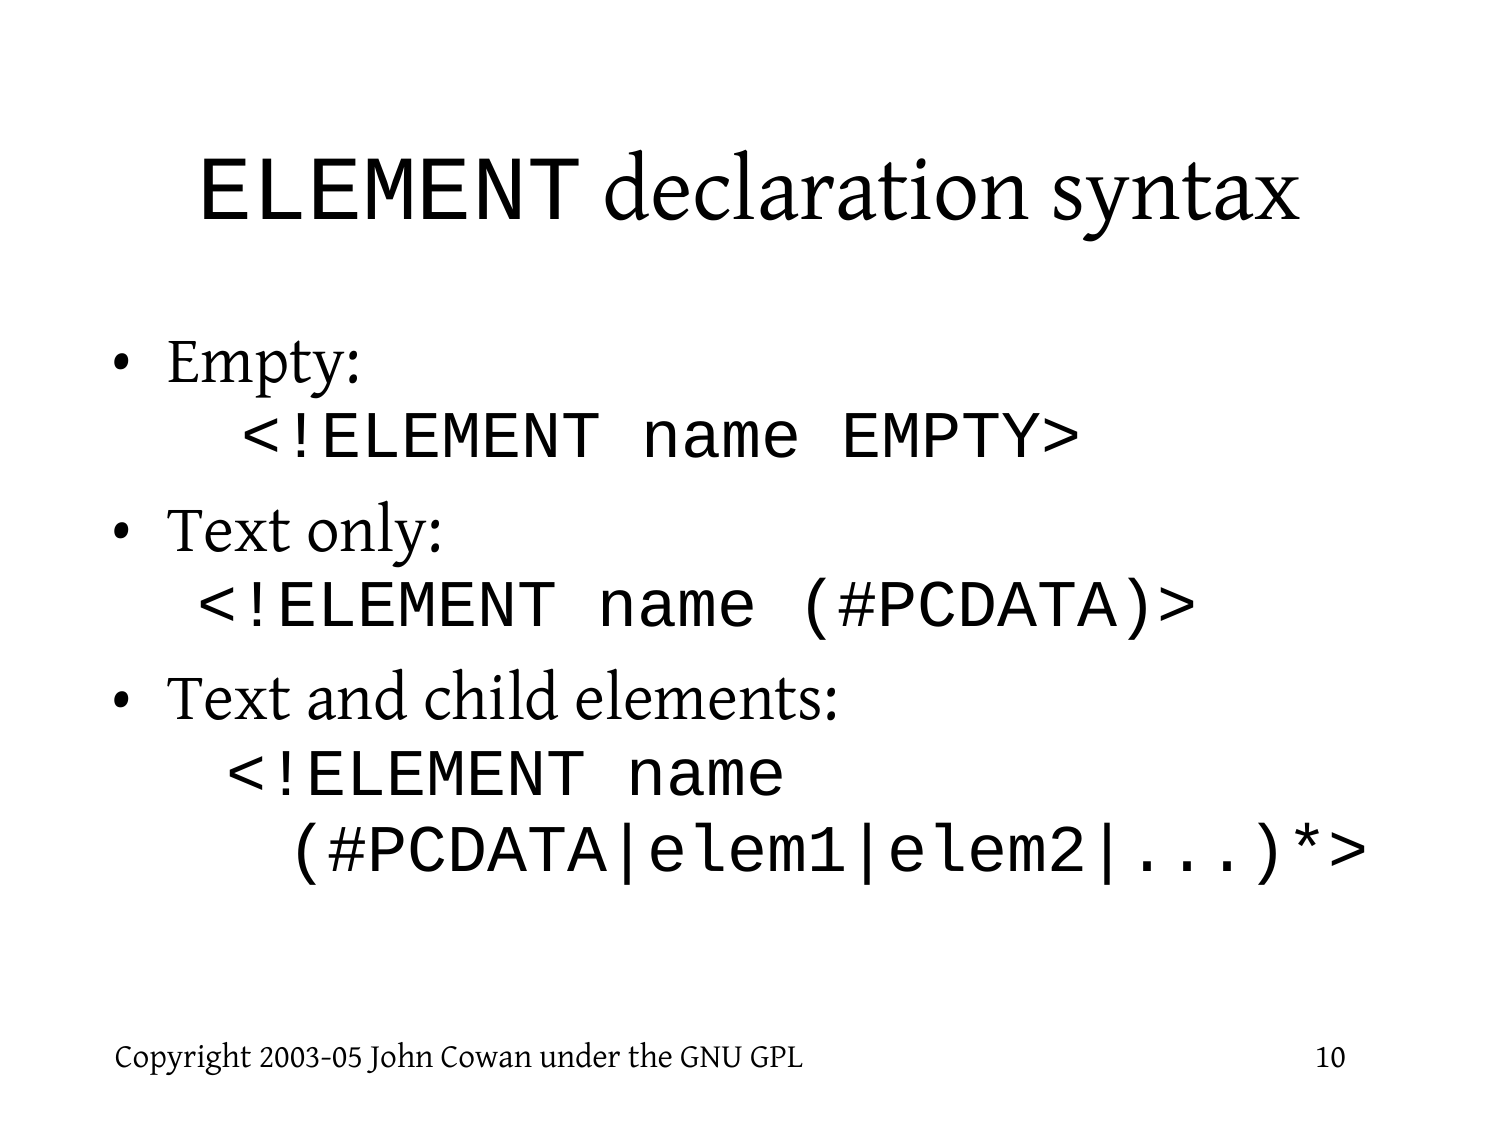

# ELEMENT declaration syntax
Empty:
 <!ELEMENT name EMPTY>
Text only:
 <!ELEMENT name (#PCDATA)>
Text and child elements:
 <!ELEMENT name
 (#PCDATA|elem1|elem2|...)*>